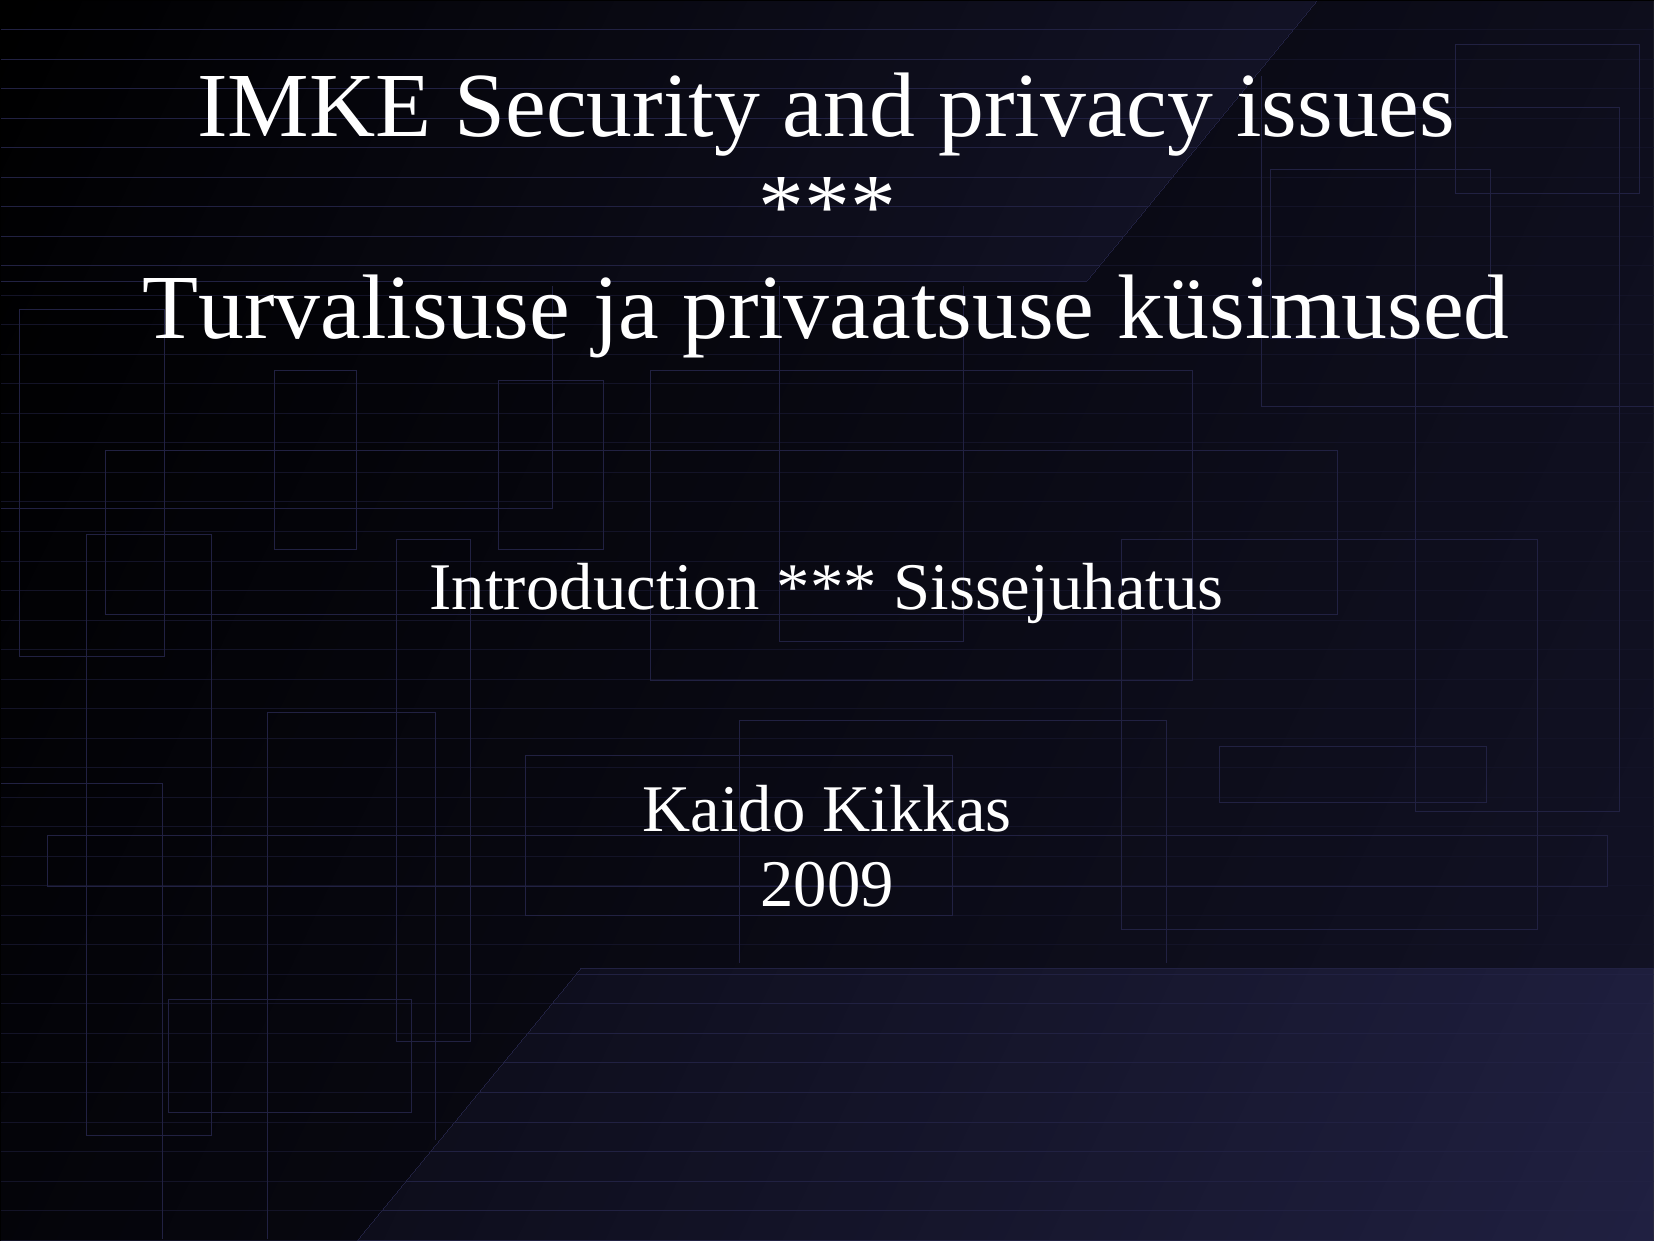

# IMKE Security and privacy issues *** Turvalisuse ja privaatsuse küsimused
Introduction *** Sissejuhatus
Kaido Kikkas
2009